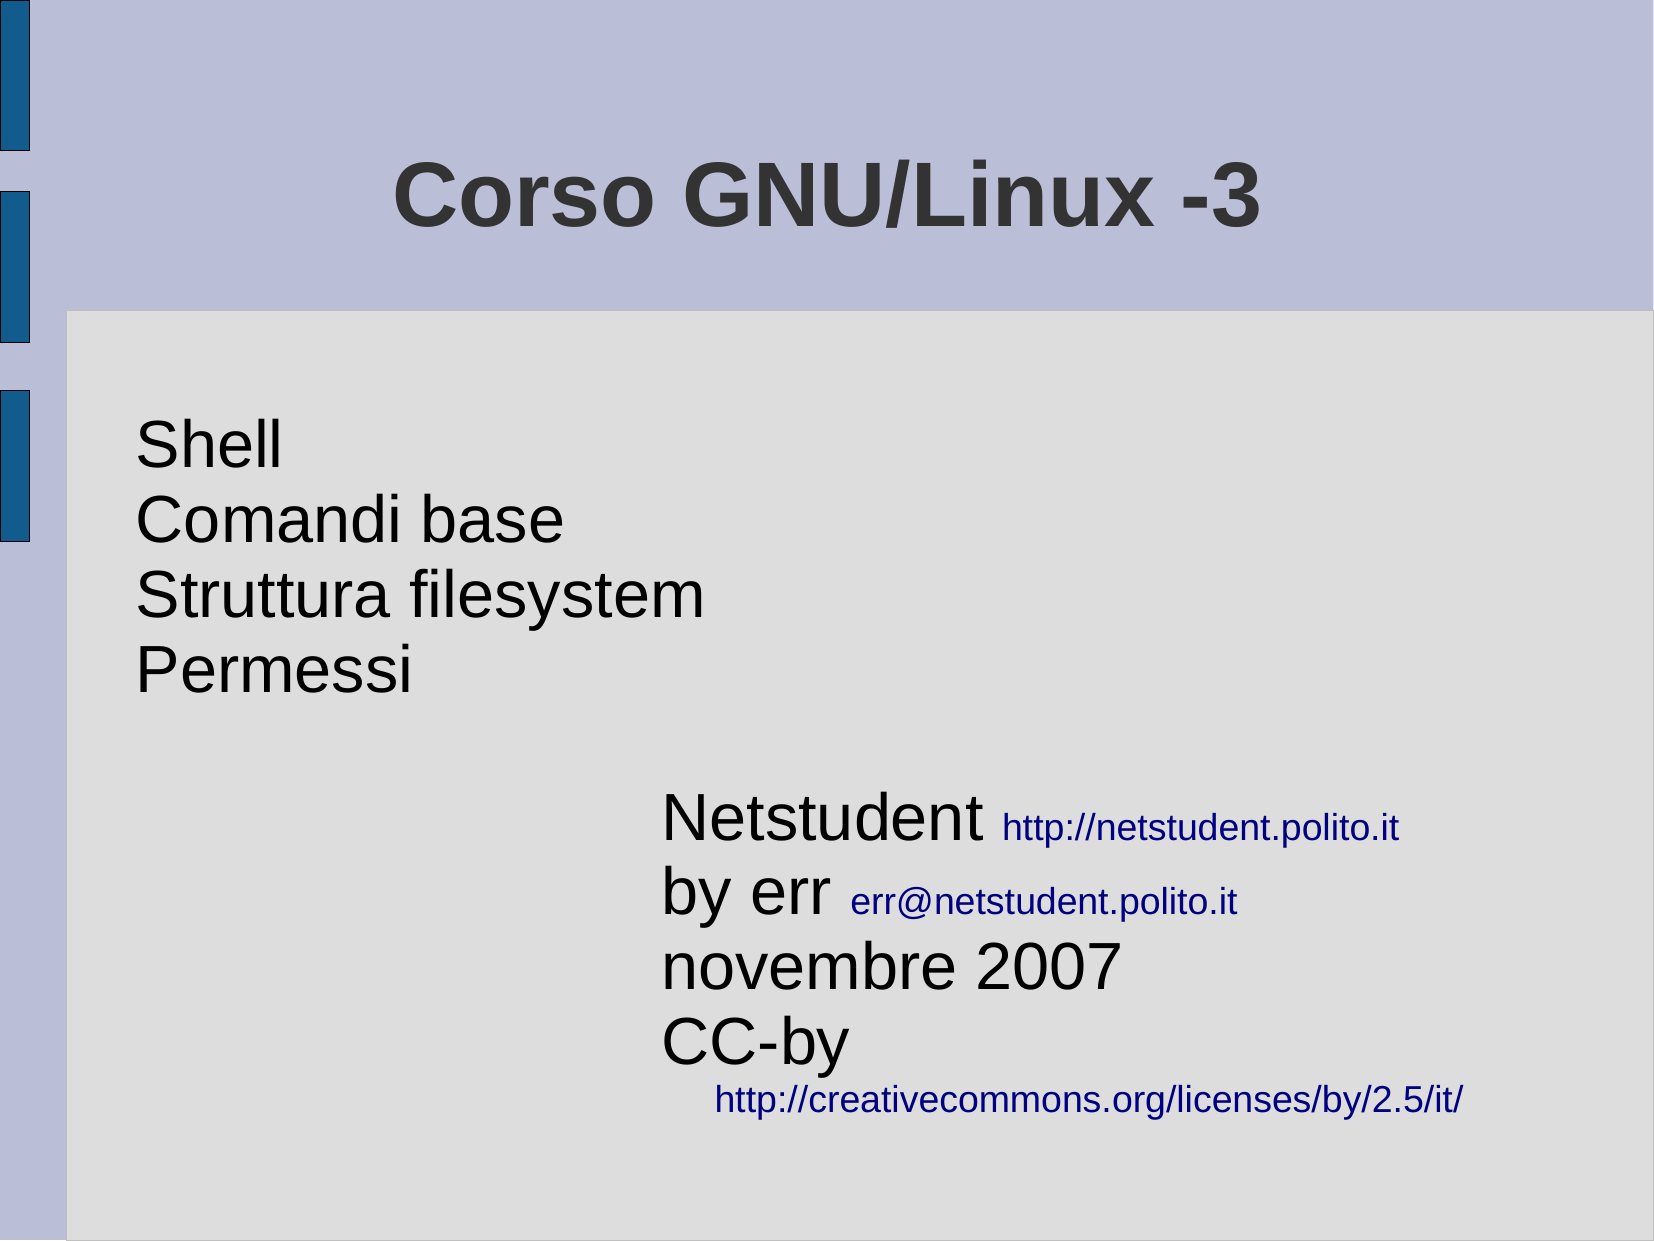

# Corso GNU/Linux -3
Shell
Comandi base
Struttura filesystem
Permessi
Netstudent http://netstudent.polito.it
by err err@netstudent.polito.it
novembre 2007
CC-by http://creativecommons.org/licenses/by/2.5/it/